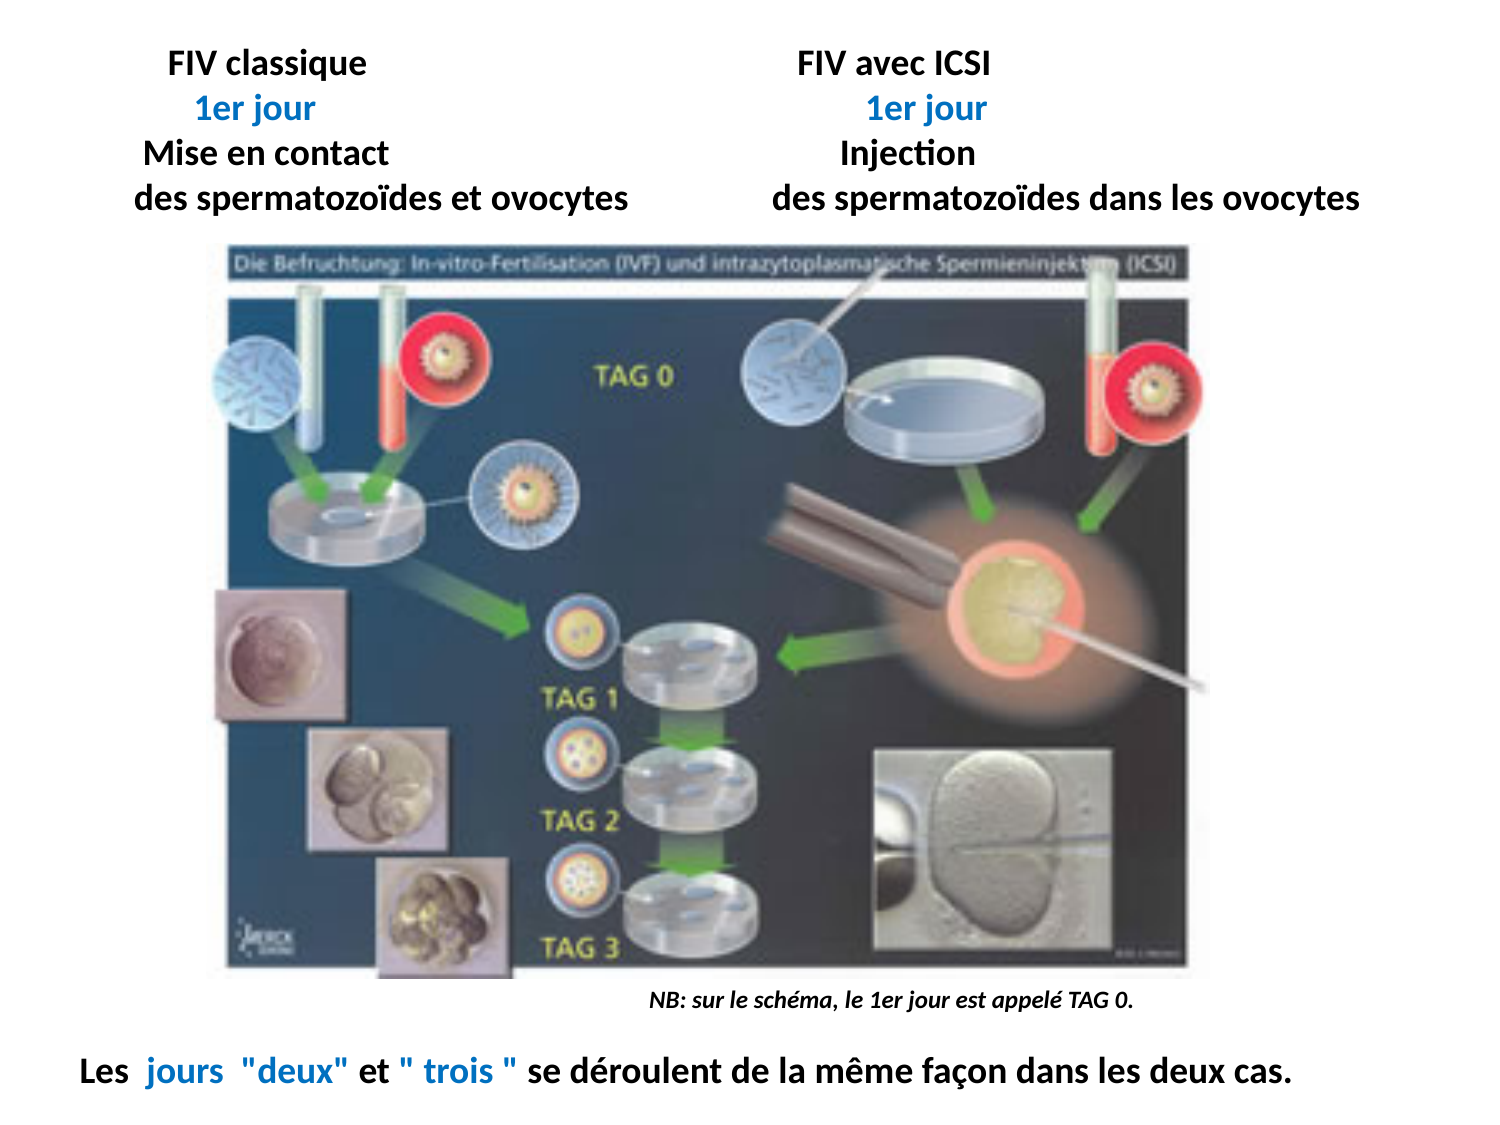

FIV classique
 1er jour
 Mise en contact
 des spermatozoïdes et ovocytes
 FIV avec ICSI
 1er jour
 Injection
 des spermatozoïdes dans les ovocytes
 NB: sur le schéma, le 1er jour est appelé TAG 0.
Les jours "deux" et " trois " se déroulent de la même façon dans les deux cas.